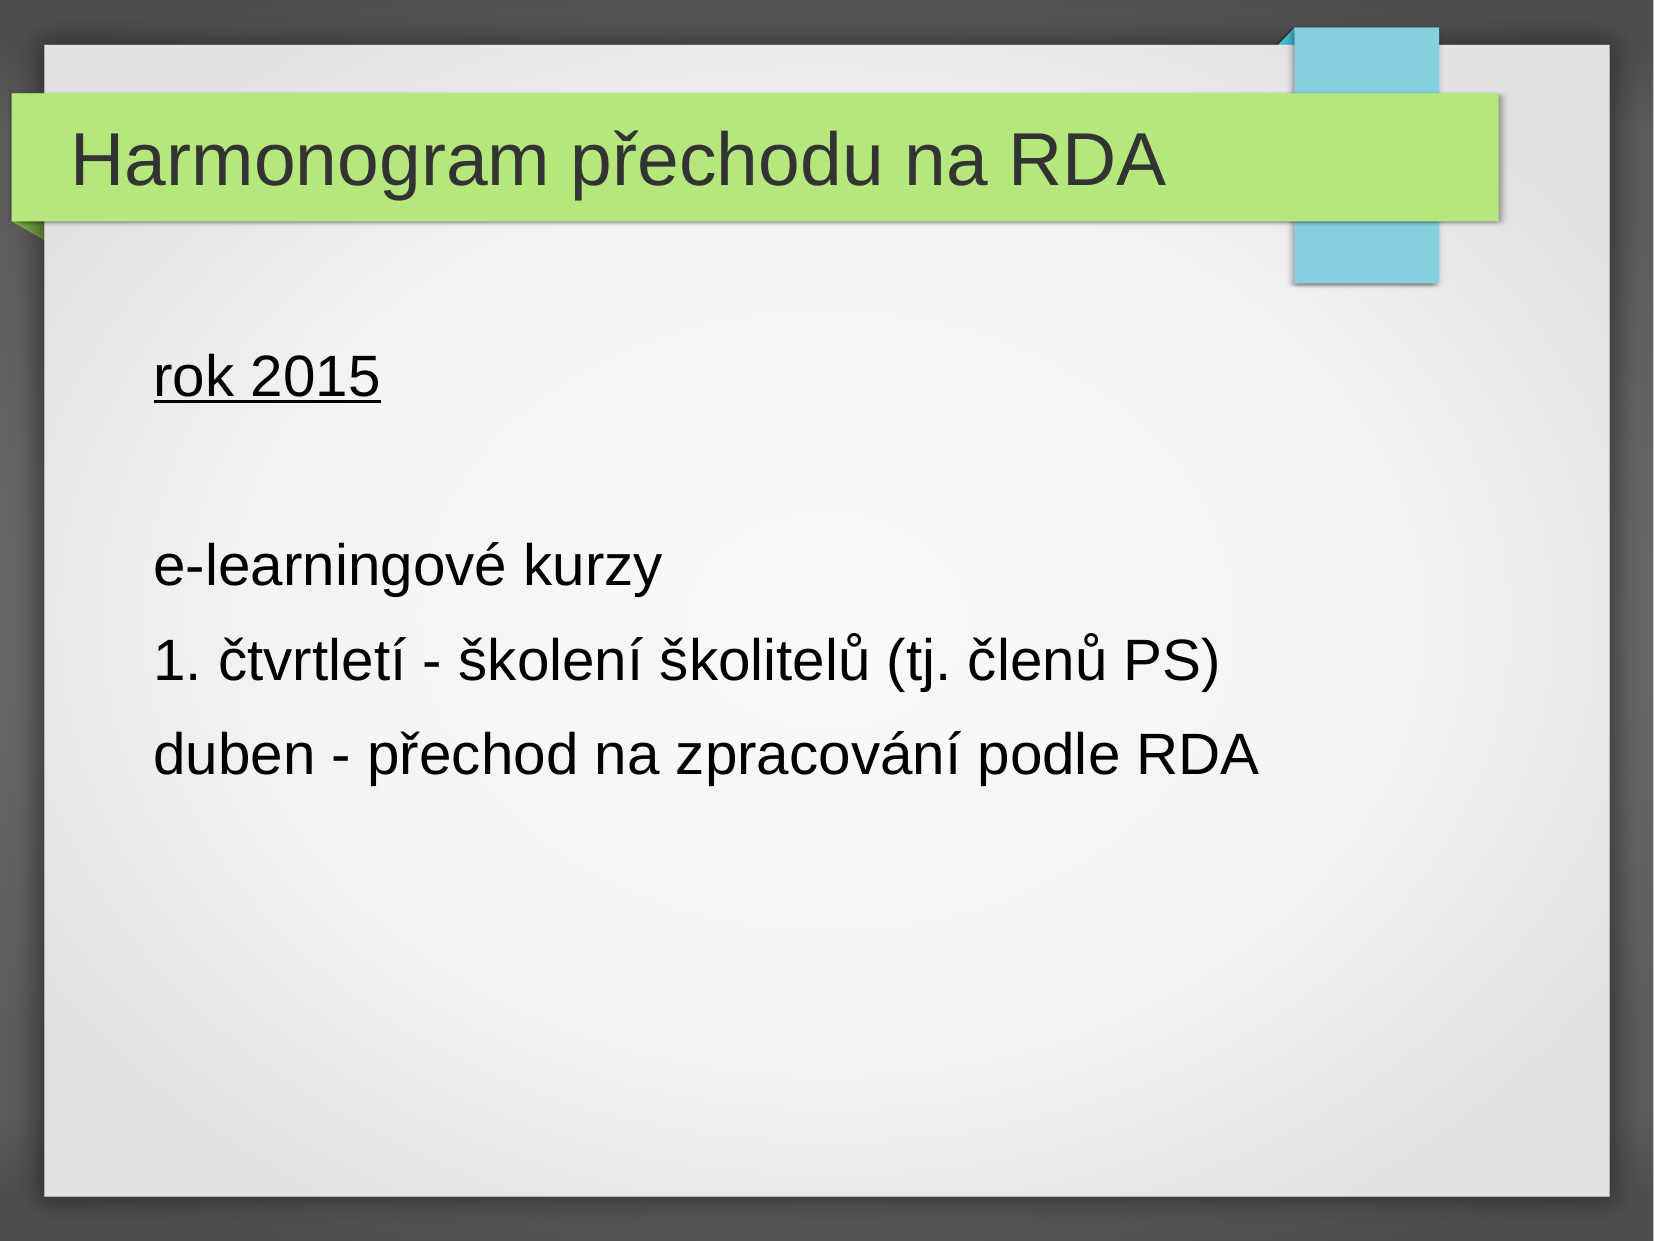

# Harmonogram přechodu na RDA
rok 2015
e-learningové kurzy
1. čtvrtletí - školení školitelů (tj. členů PS)
duben - přechod na zpracování podle RDA